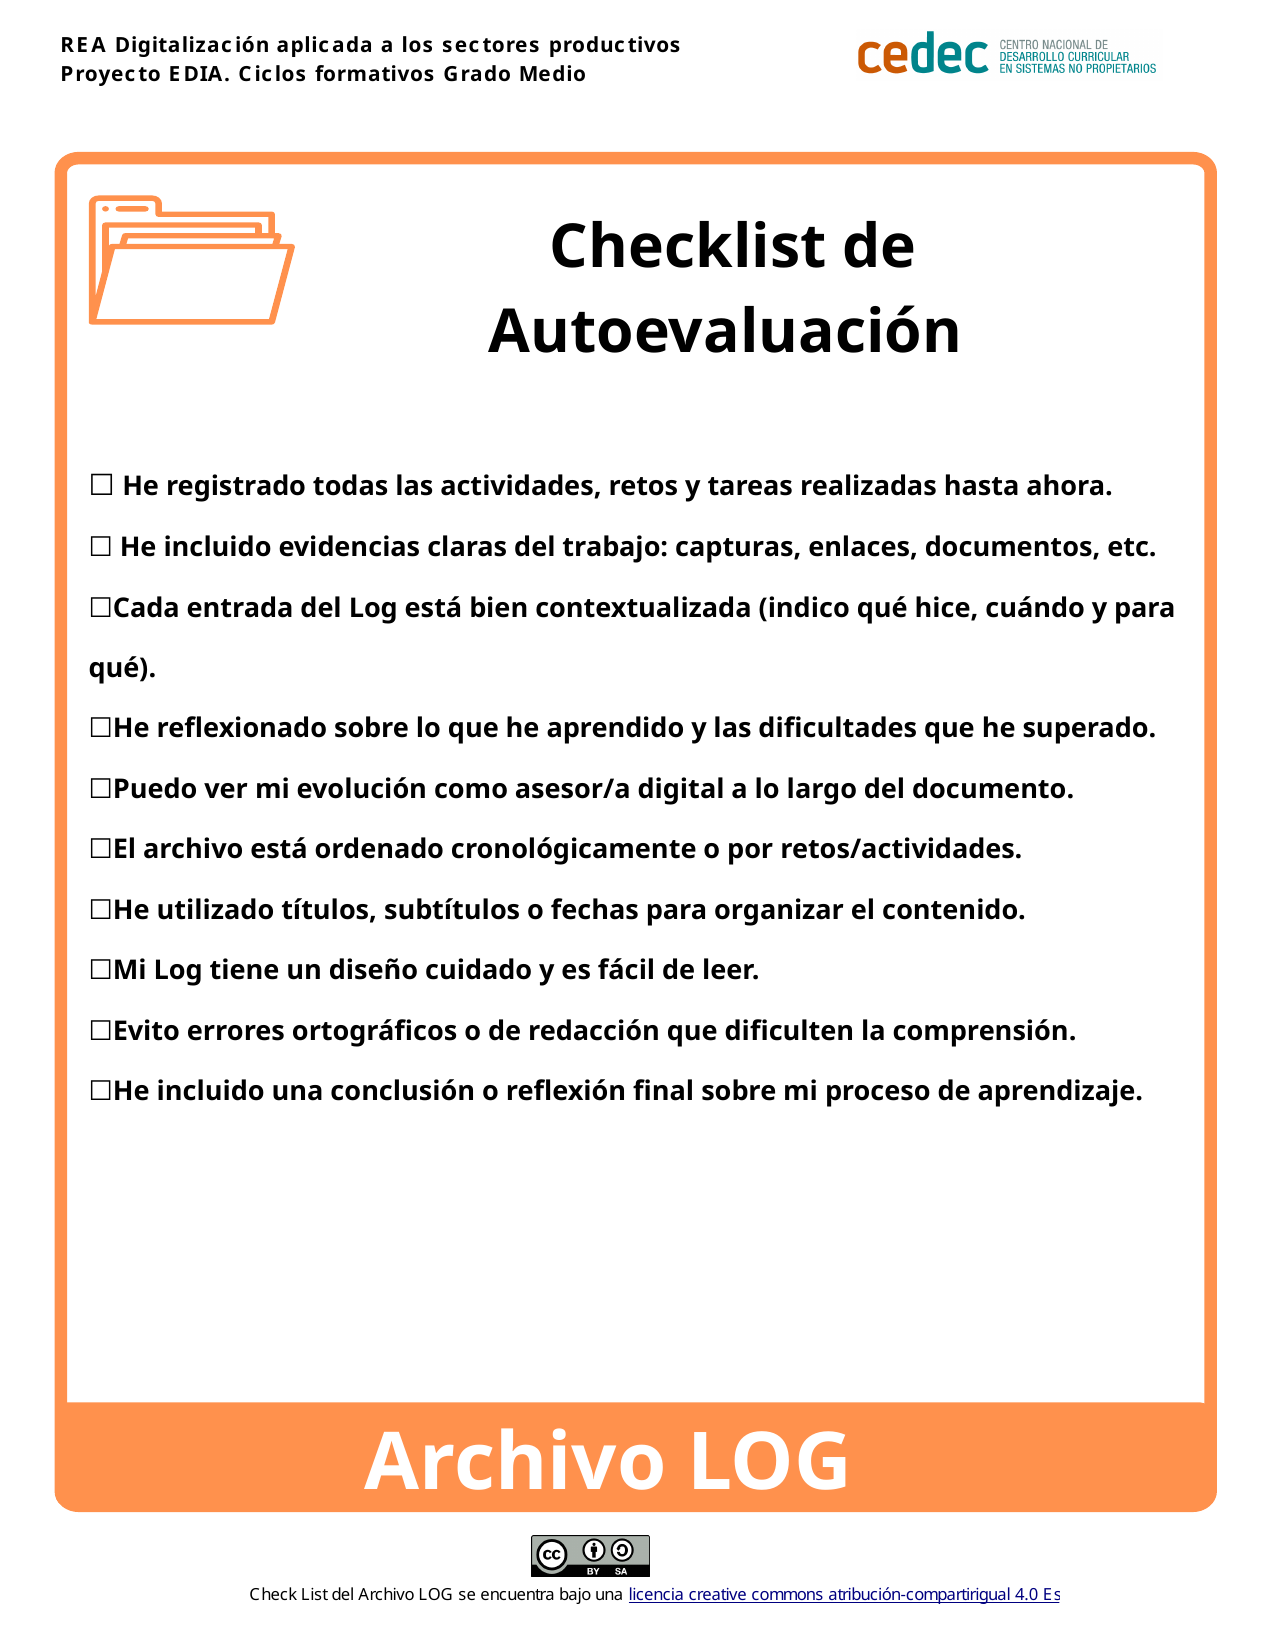

Checklist de Autoevaluación
☐ He registrado todas las actividades, retos y tareas realizadas hasta ahora.
☐ He incluido evidencias claras del trabajo: capturas, enlaces, documentos, etc.
☐Cada entrada del Log está bien contextualizada (indico qué hice, cuándo y para qué).
☐He reflexionado sobre lo que he aprendido y las dificultades que he superado.
☐Puedo ver mi evolución como asesor/a digital a lo largo del documento.
☐El archivo está ordenado cronológicamente o por retos/actividades.
☐He utilizado títulos, subtítulos o fechas para organizar el contenido.
☐Mi Log tiene un diseño cuidado y es fácil de leer.
☐Evito errores ortográficos o de redacción que dificulten la comprensión.
☐He incluido una conclusión o reflexión final sobre mi proceso de aprendizaje.
 Archivo LOG